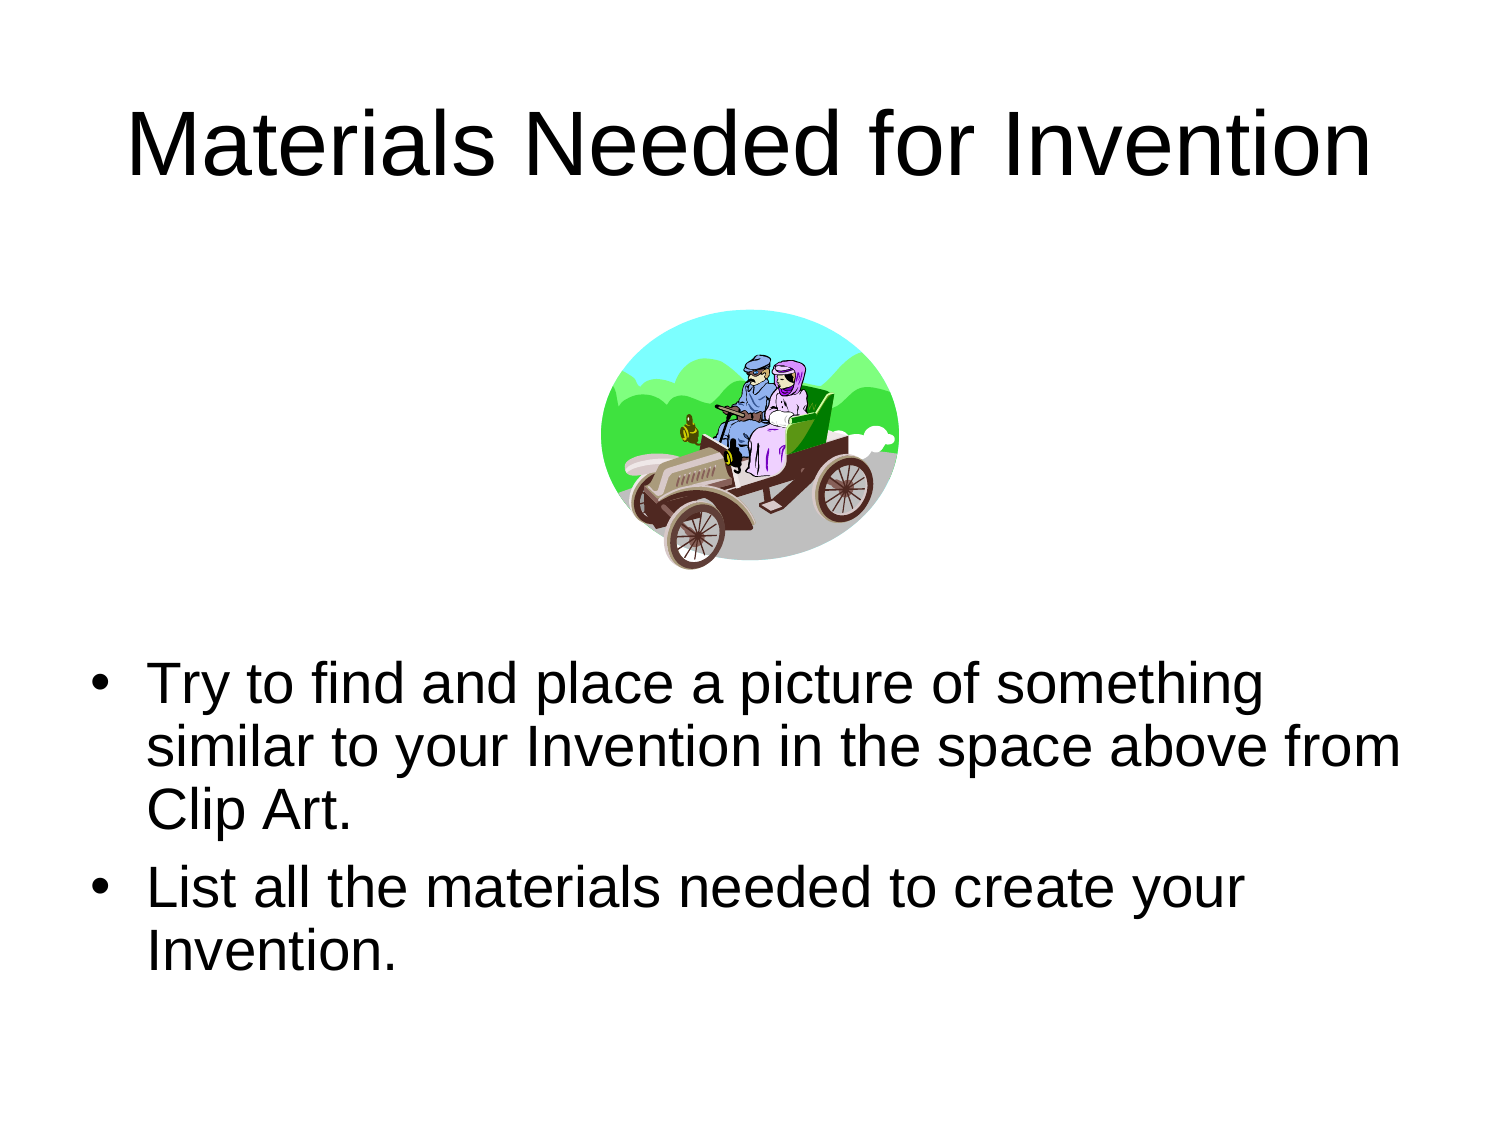

# Materials Needed for Invention
Try to find and place a picture of something similar to your Invention in the space above from Clip Art.
List all the materials needed to create your Invention.